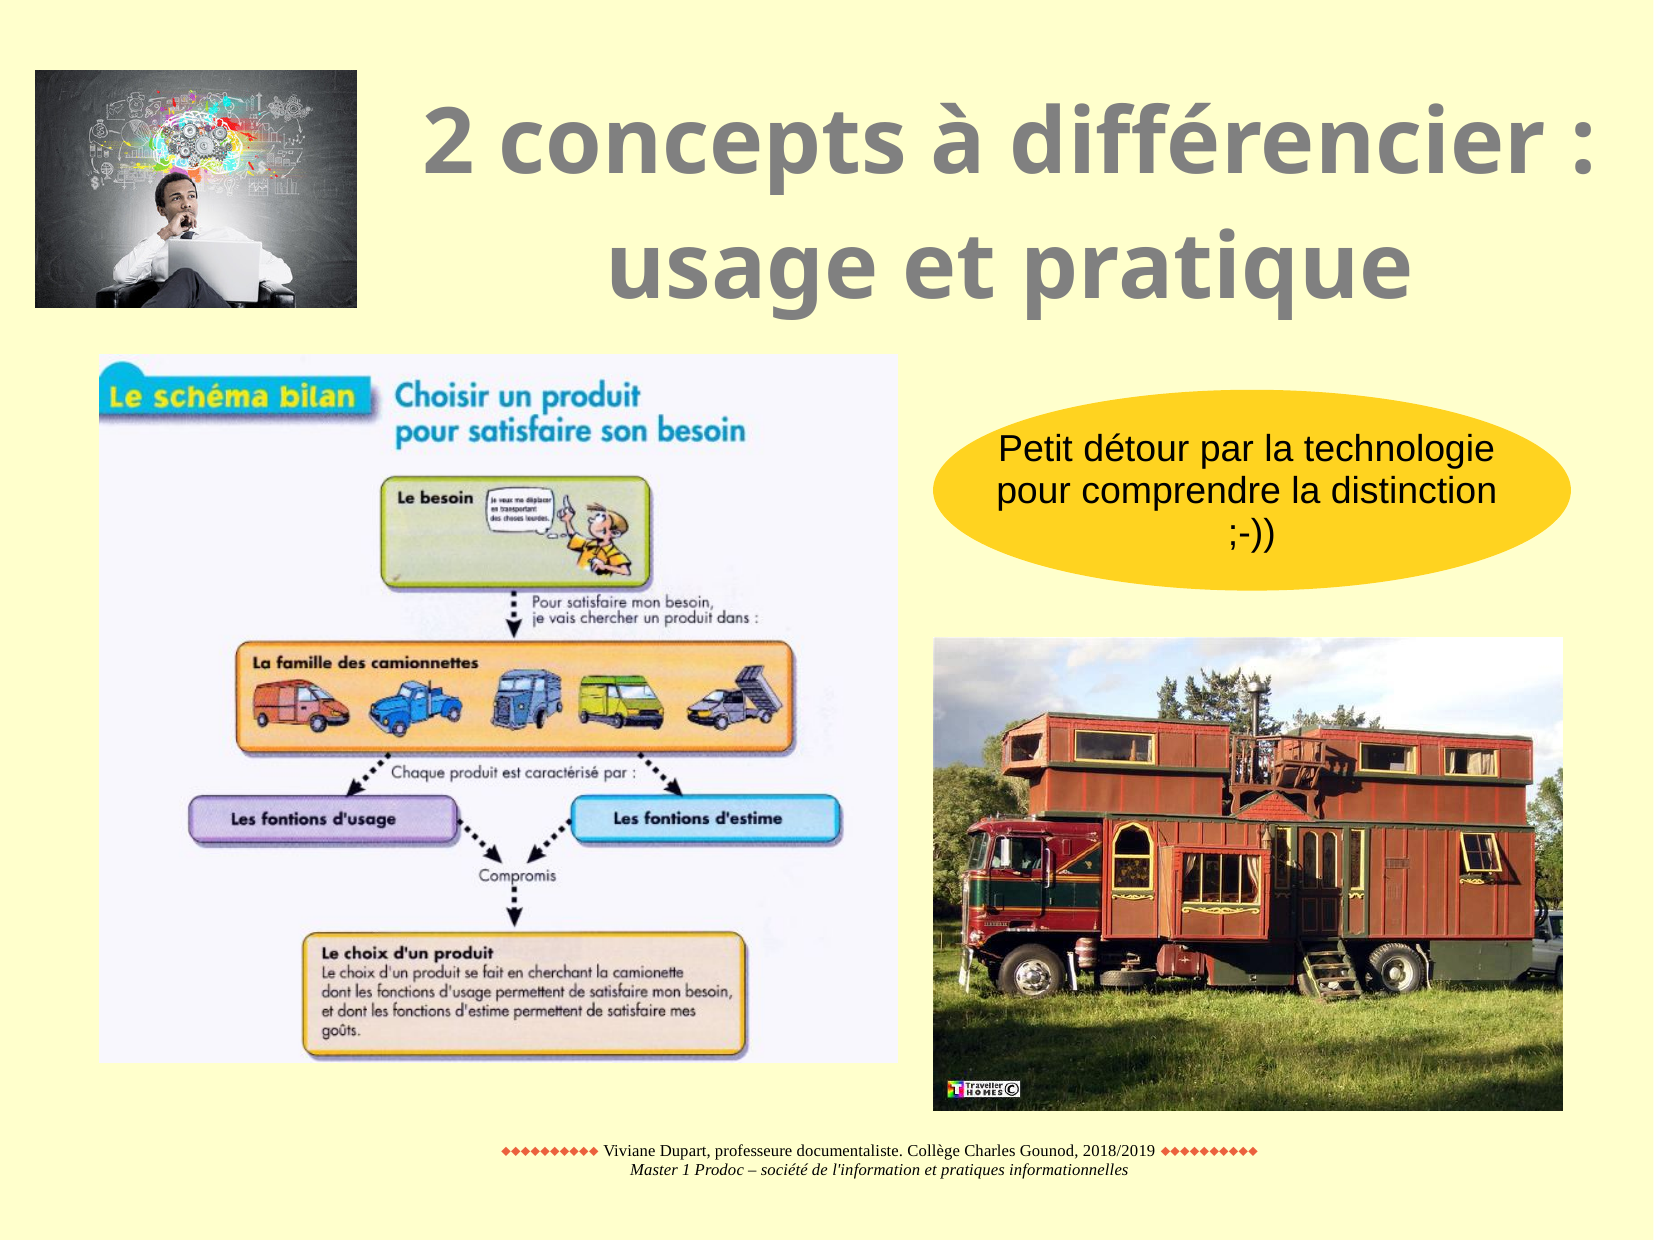

2 concepts à différencier :
usage et pratique
Petit détour par la technologie
pour comprendre la distinction
;-))
#  Viviane Dupart, professeure documentaliste. Collège Charles Gounod, 2018/2019 
Master 1 Prodoc – société de l'information et pratiques informationnelles